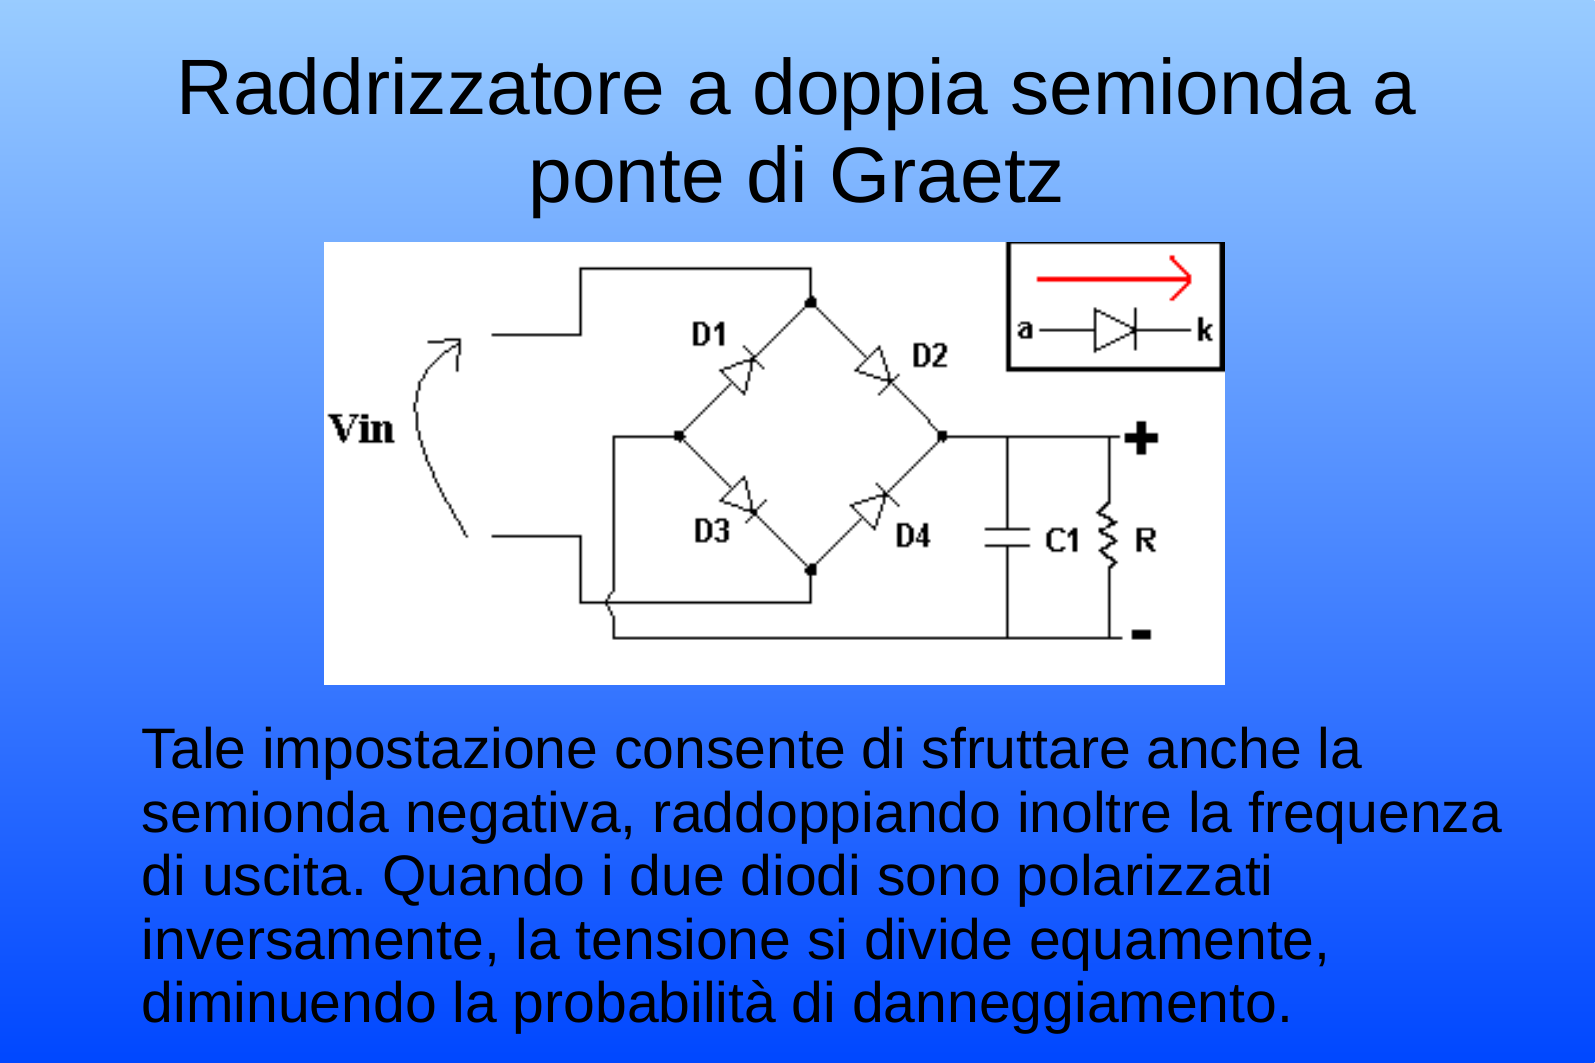

# Raddrizzatore a doppia semionda a ponte di Graetz
Tale impostazione consente di sfruttare anche la semionda negativa, raddoppiando inoltre la frequenza di uscita. Quando i due diodi sono polarizzati inversamente, la tensione si divide equamente, diminuendo la probabilità di danneggiamento.